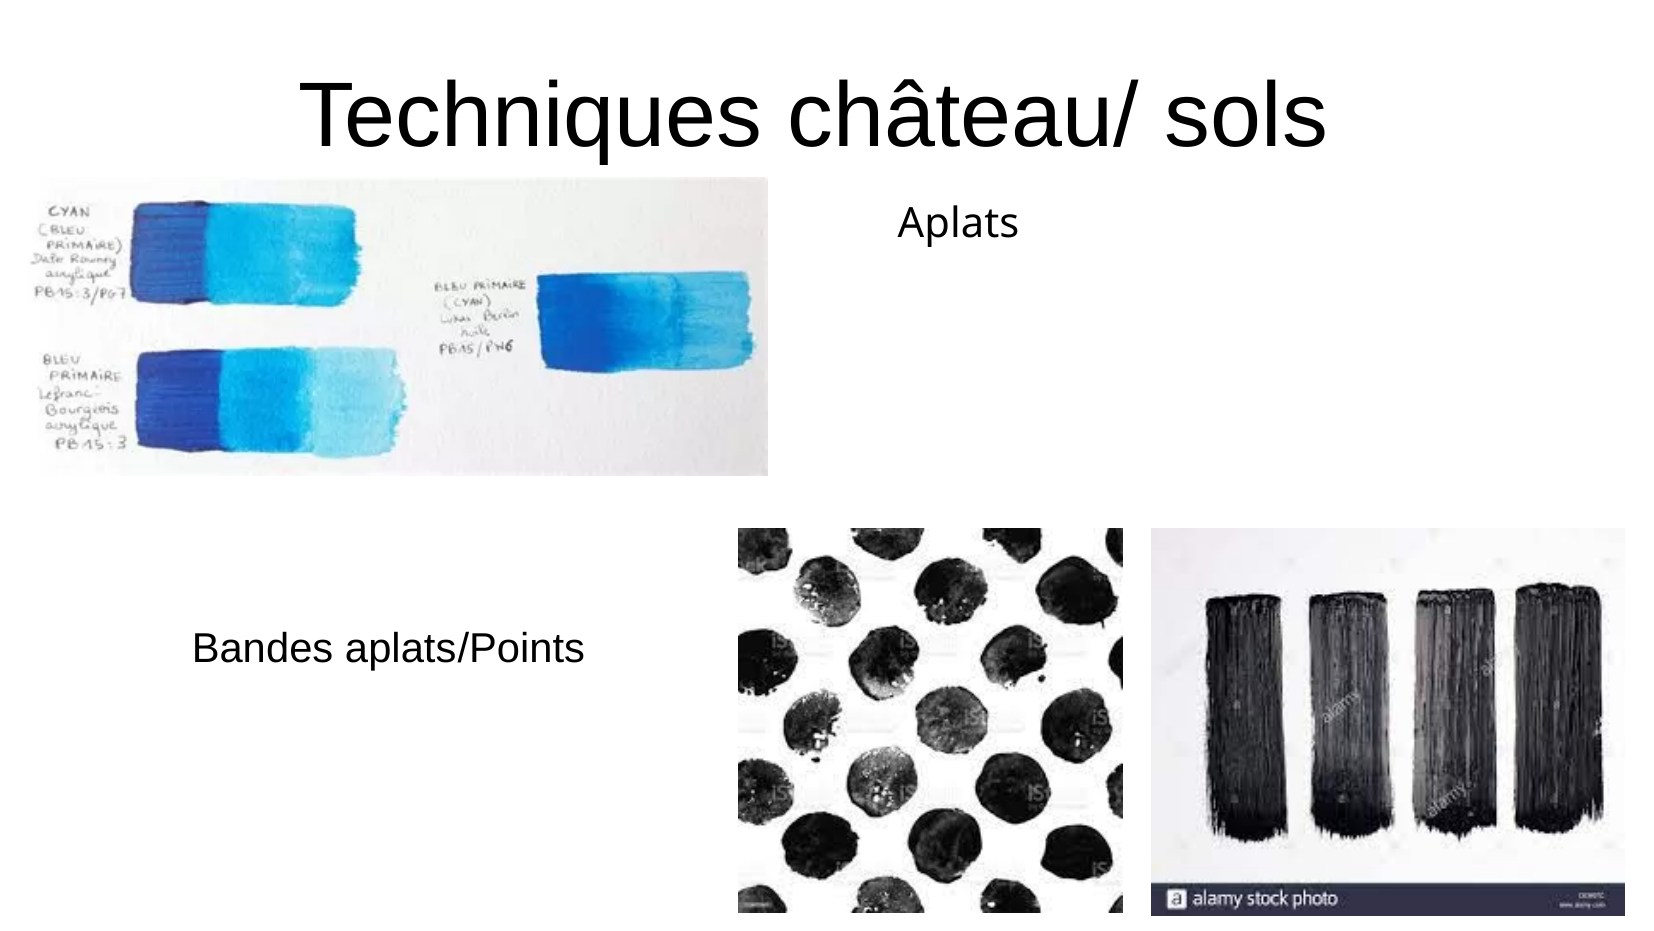

# Techniques château/ sols
Aplats
Bandes aplats
/Points